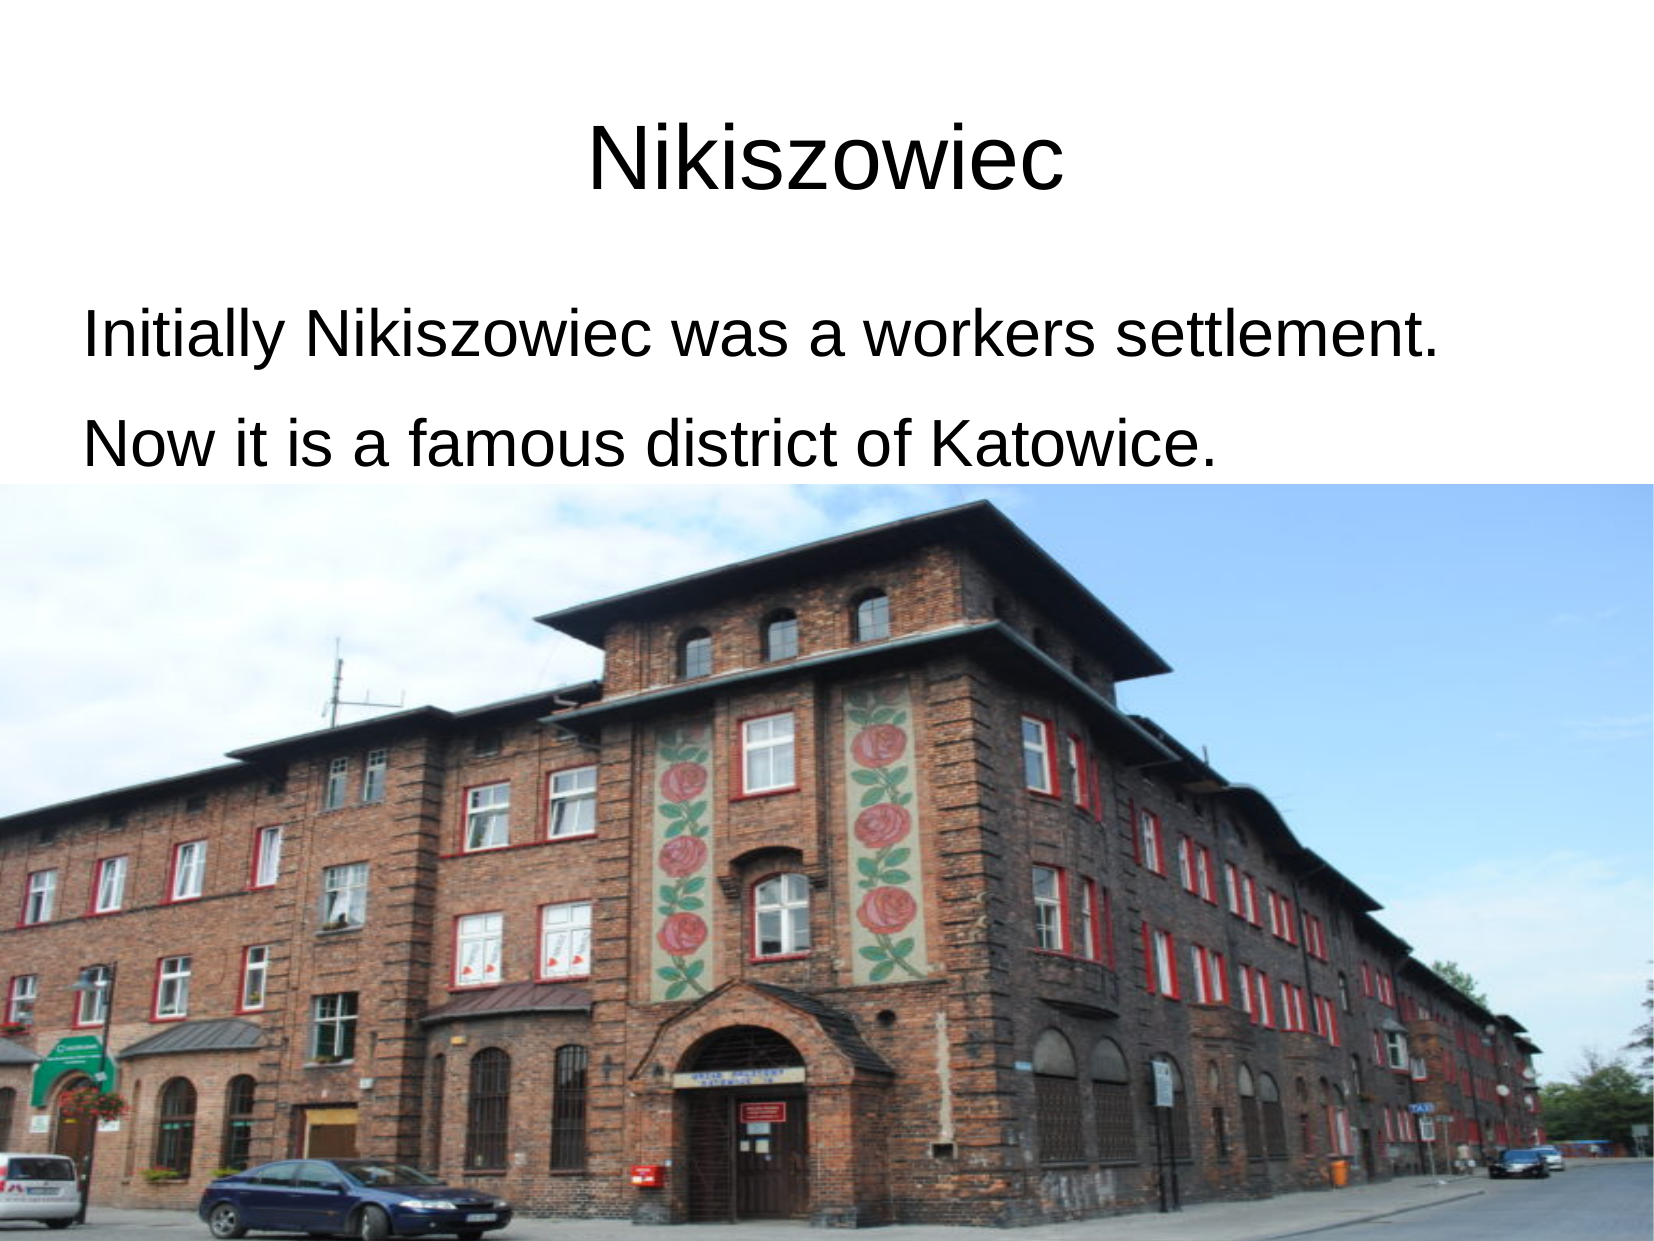

# Nikiszowiec
Initially Nikiszowiec was a workers settlement.
Now it is a famous district of Katowice.